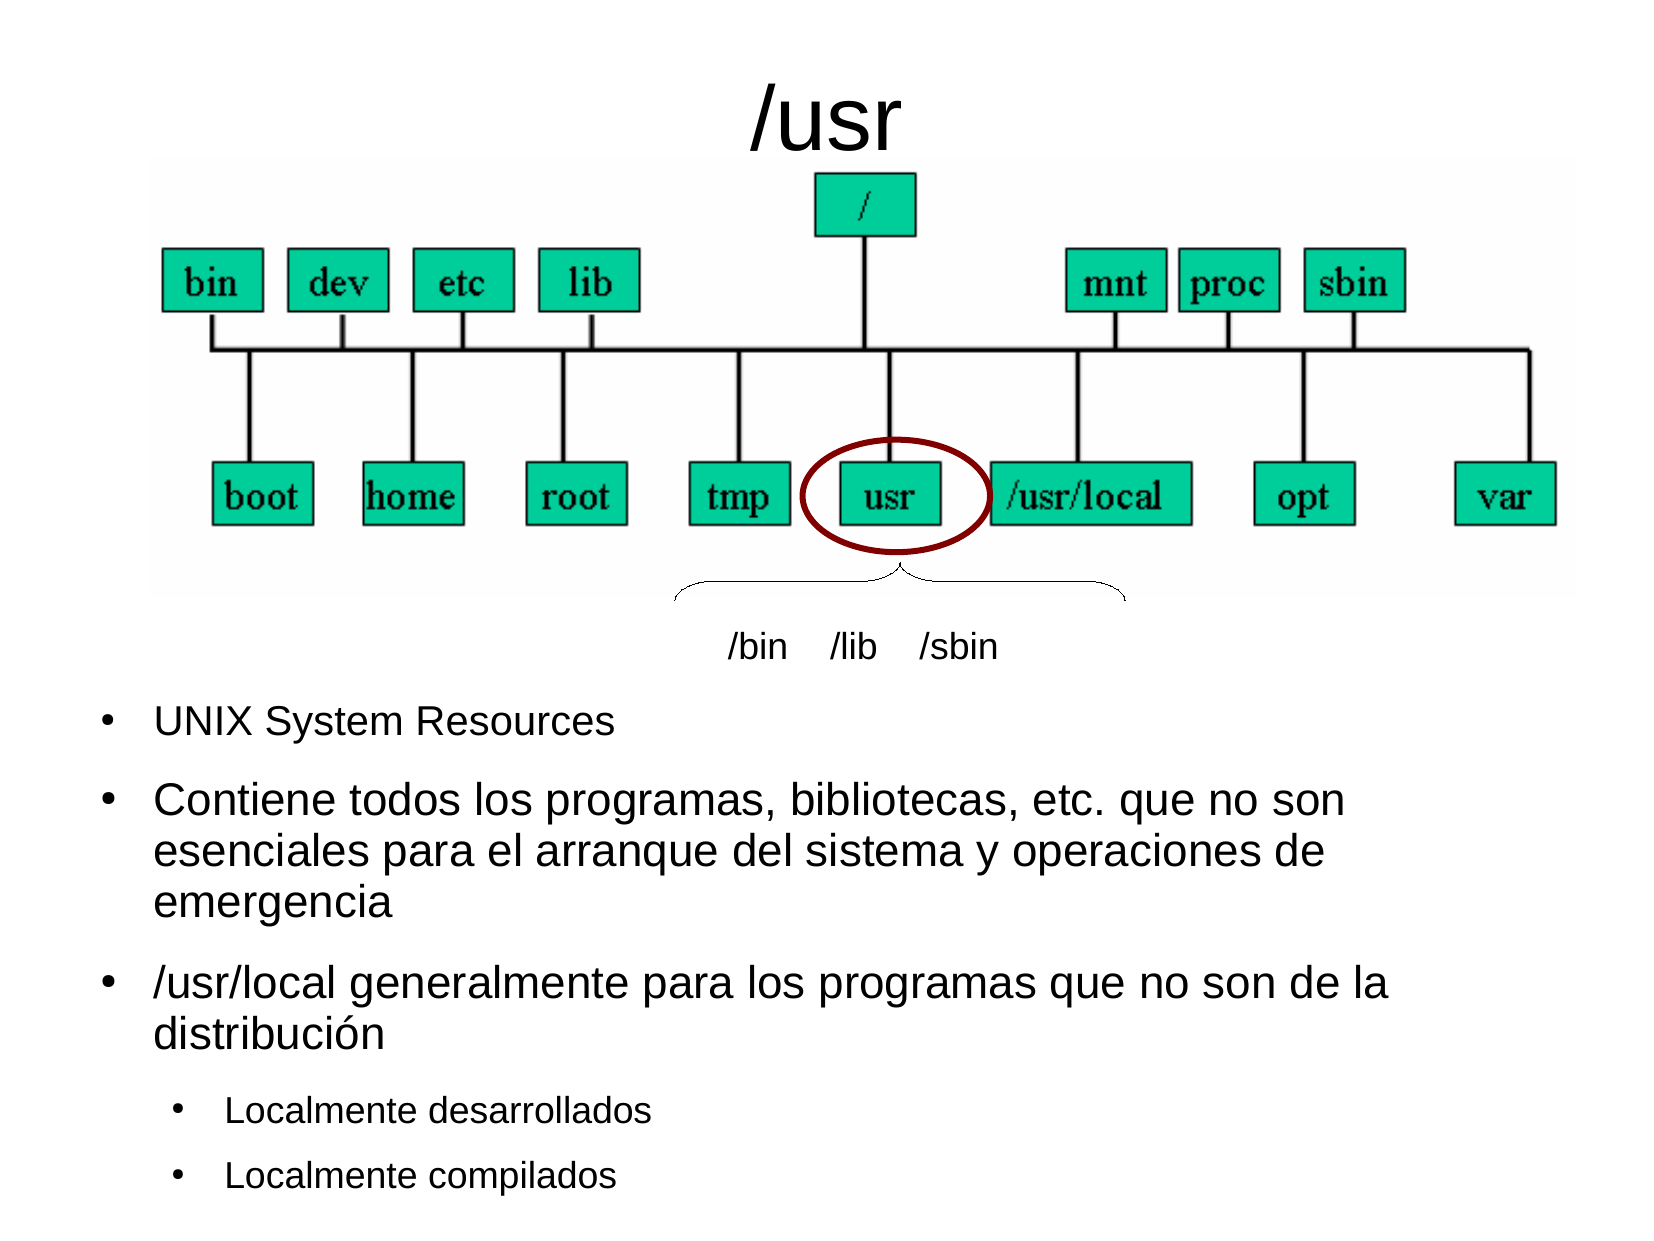

# /usr
/bin /lib /sbin
UNIX System Resources
Contiene todos los programas, bibliotecas, etc. que no son esenciales para el arranque del sistema y operaciones de emergencia
/usr/local generalmente para los programas que no son de la distribución
Localmente desarrollados
Localmente compilados